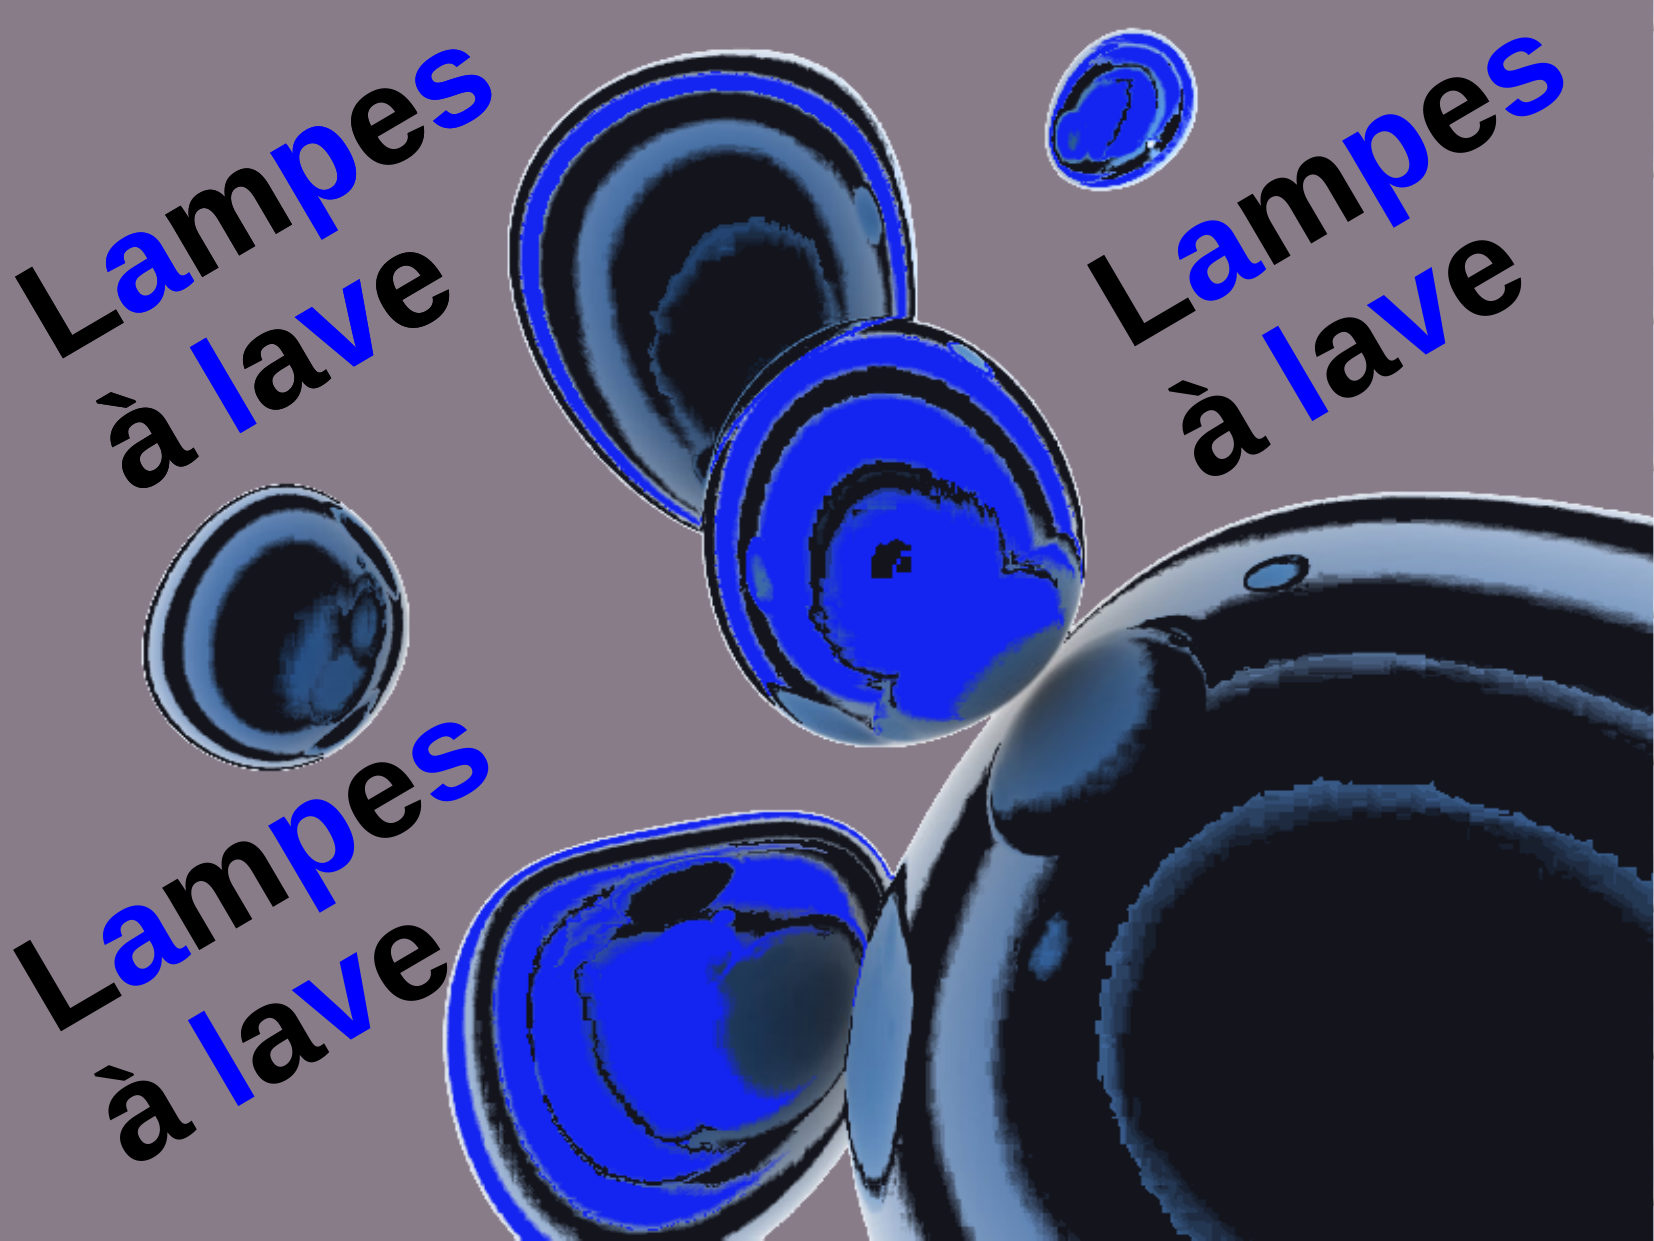

Lampes à lave
Lampes à lave
Lampes à lave
Lampes à lave